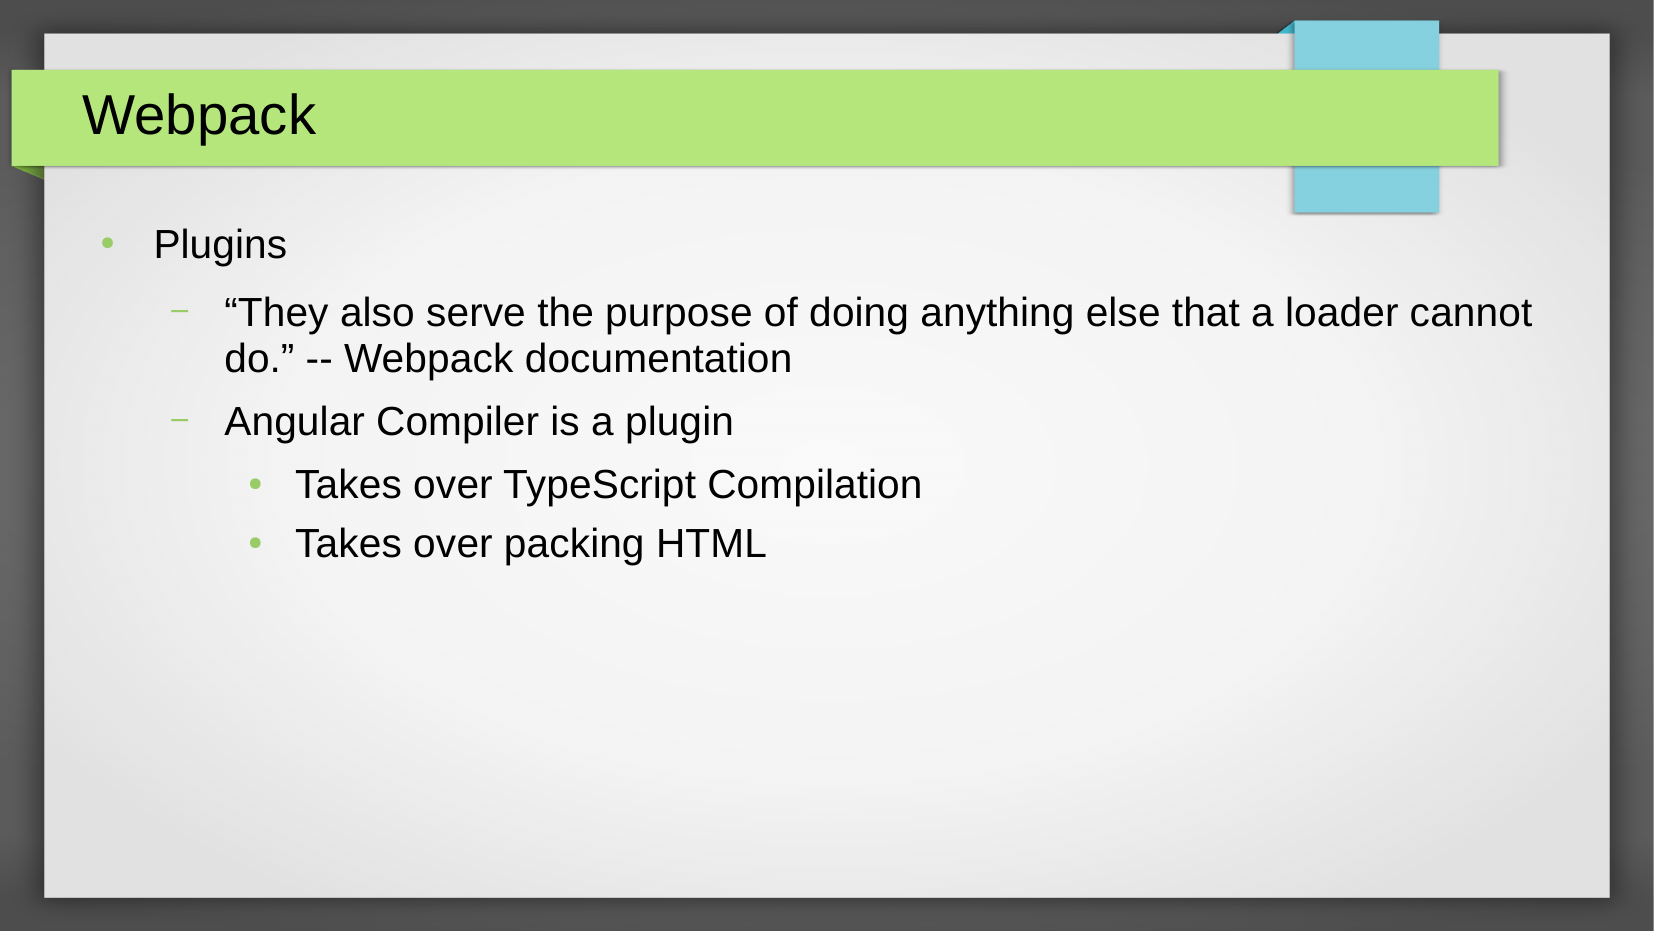

# Webpack
Plugins
“They also serve the purpose of doing anything else that a loader cannot do.” -- Webpack documentation
Angular Compiler is a plugin
Takes over TypeScript Compilation
Takes over packing HTML